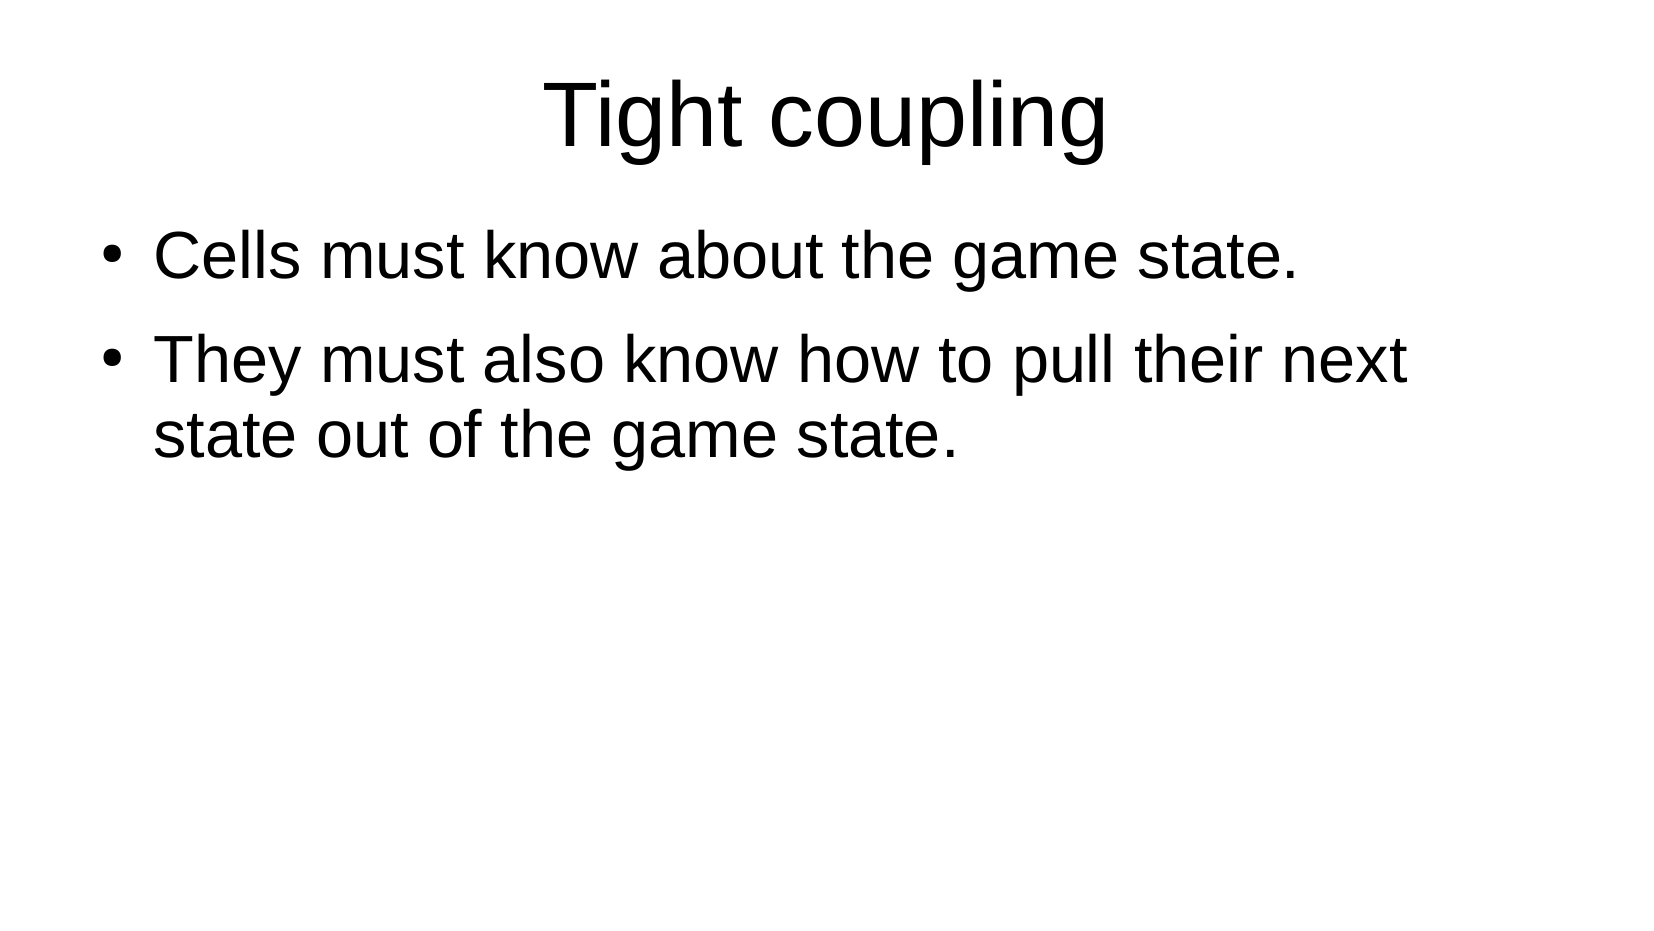

# Tight coupling
Cells must know about the game state.
They must also know how to pull their next state out of the game state.